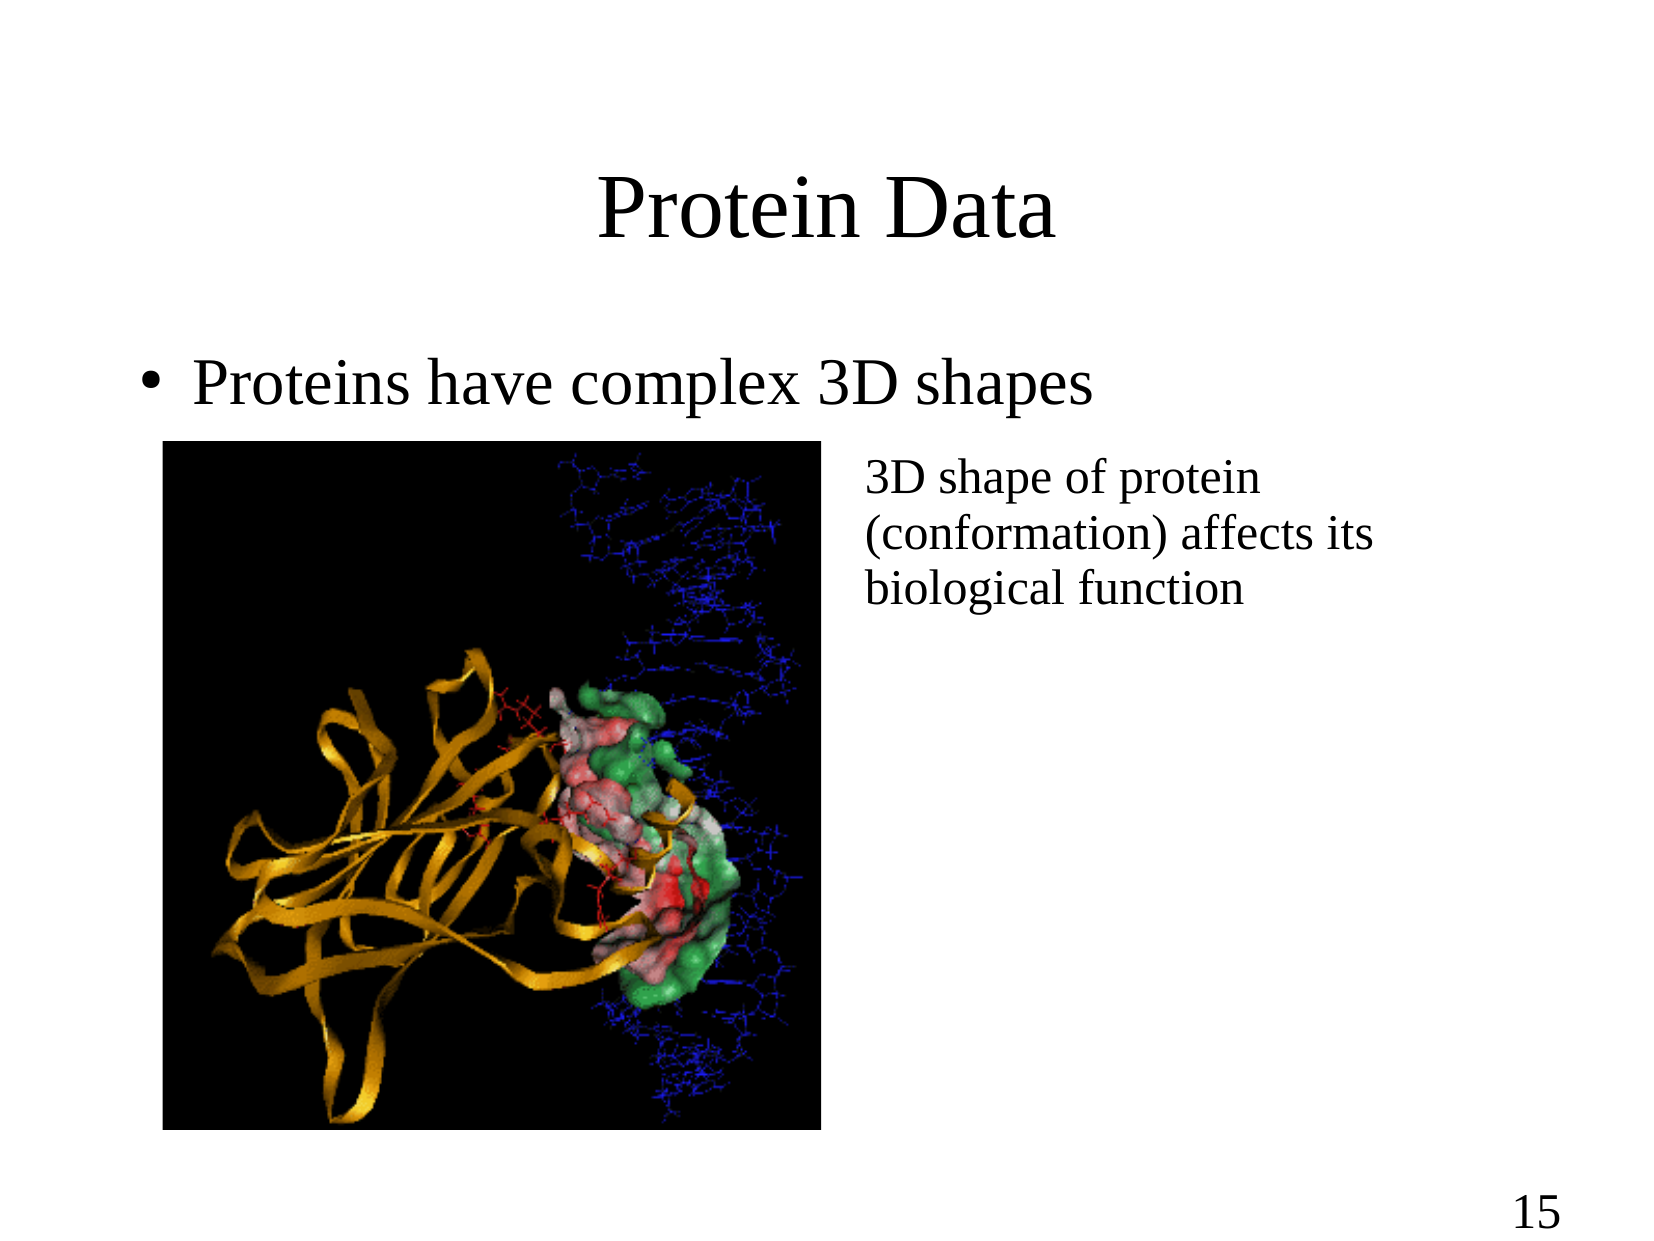

# Protein Data
Proteins have complex 3D shapes
3D shape of protein (conformation) affects its biological function